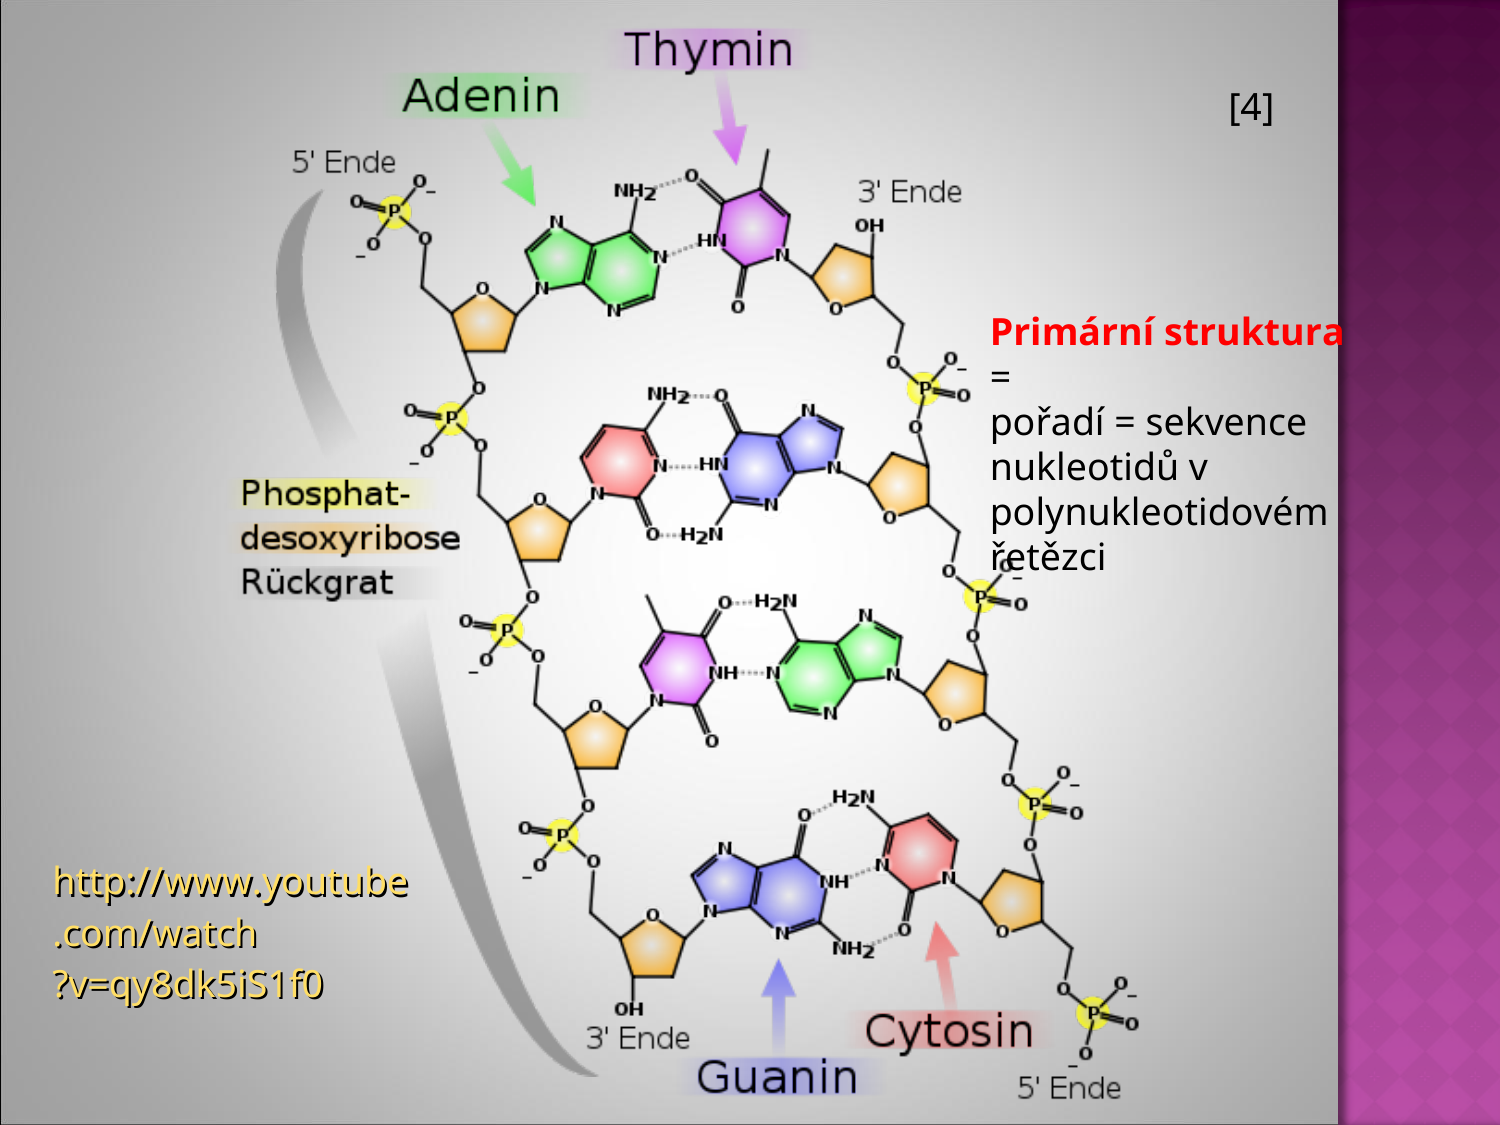

[4]
Primární struktura =
pořadí = sekvence nukleotidů v polynukleotidovém řetězci
http://www.youtube.com/watch?v=qy8dk5iS1f0